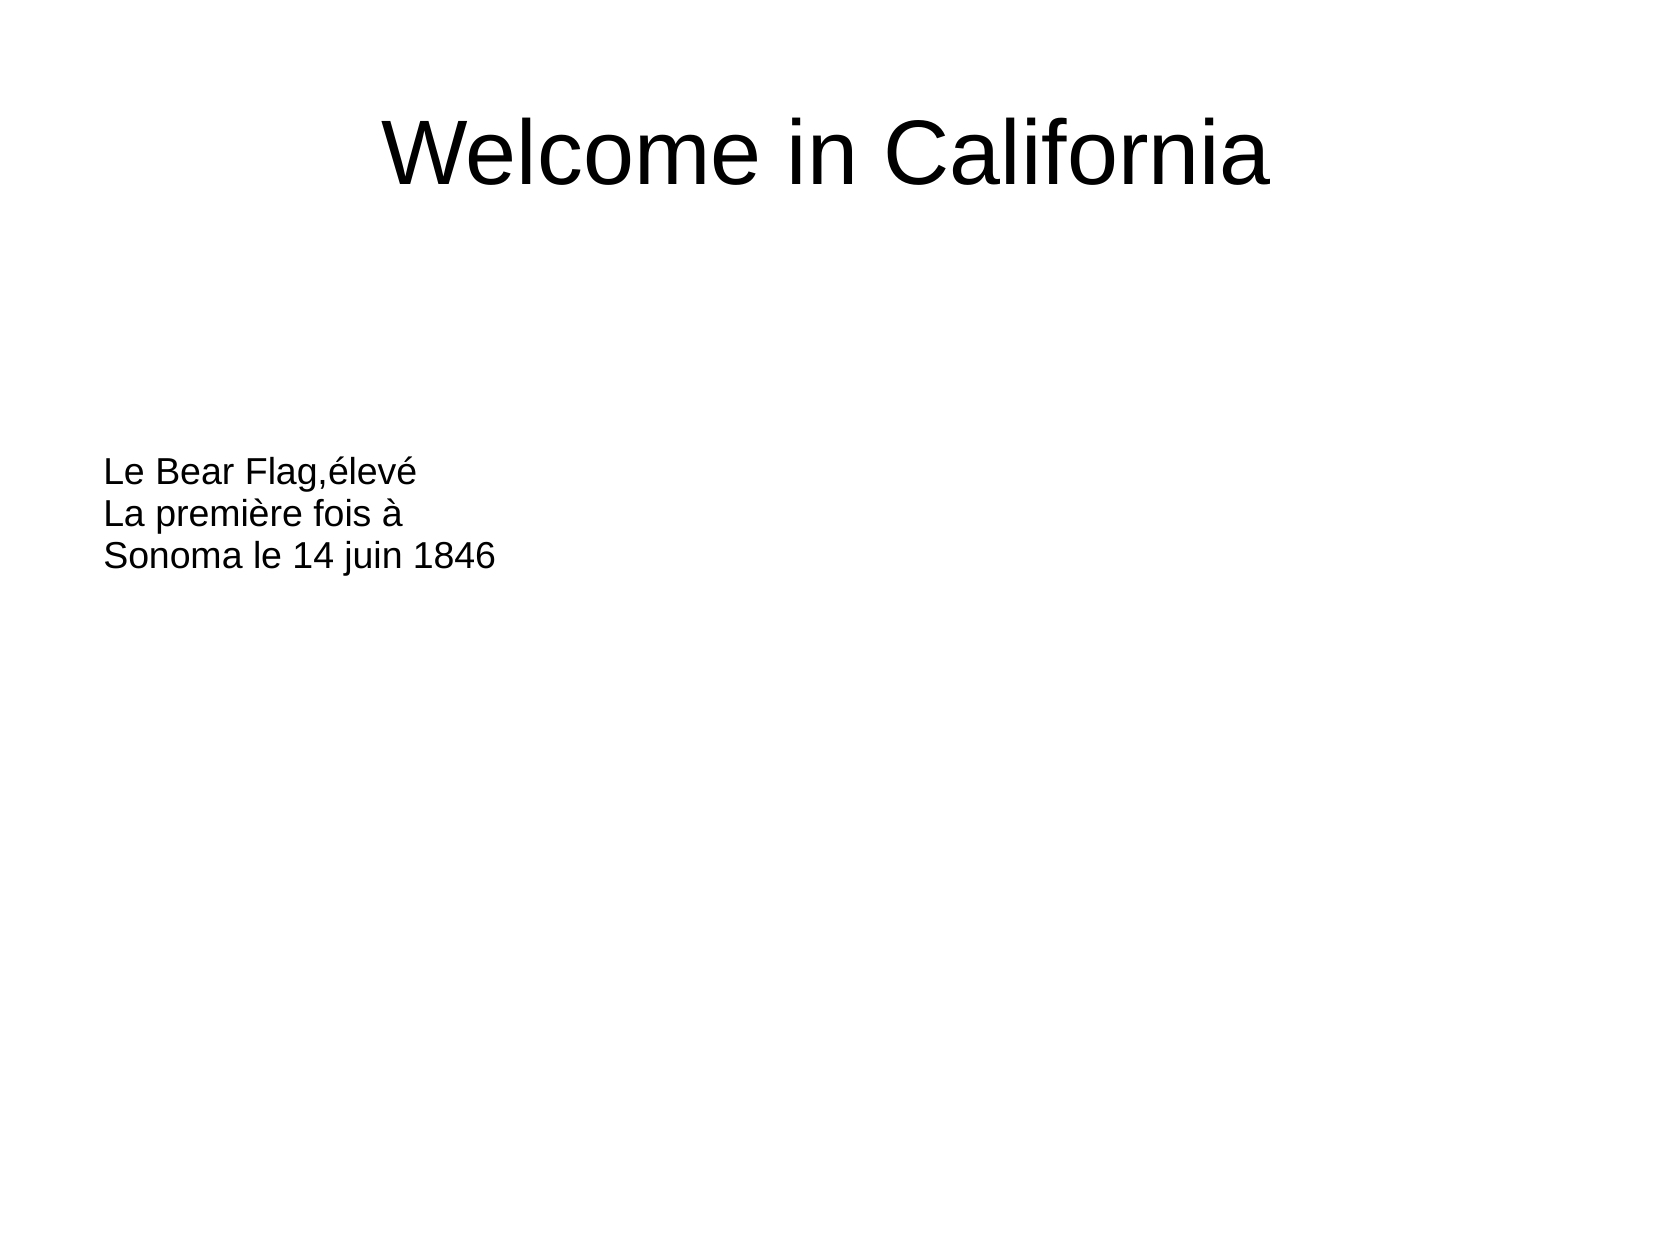

# Welcome in California
Le Bear Flag,élevé
La première fois à
Sonoma le 14 juin 1846